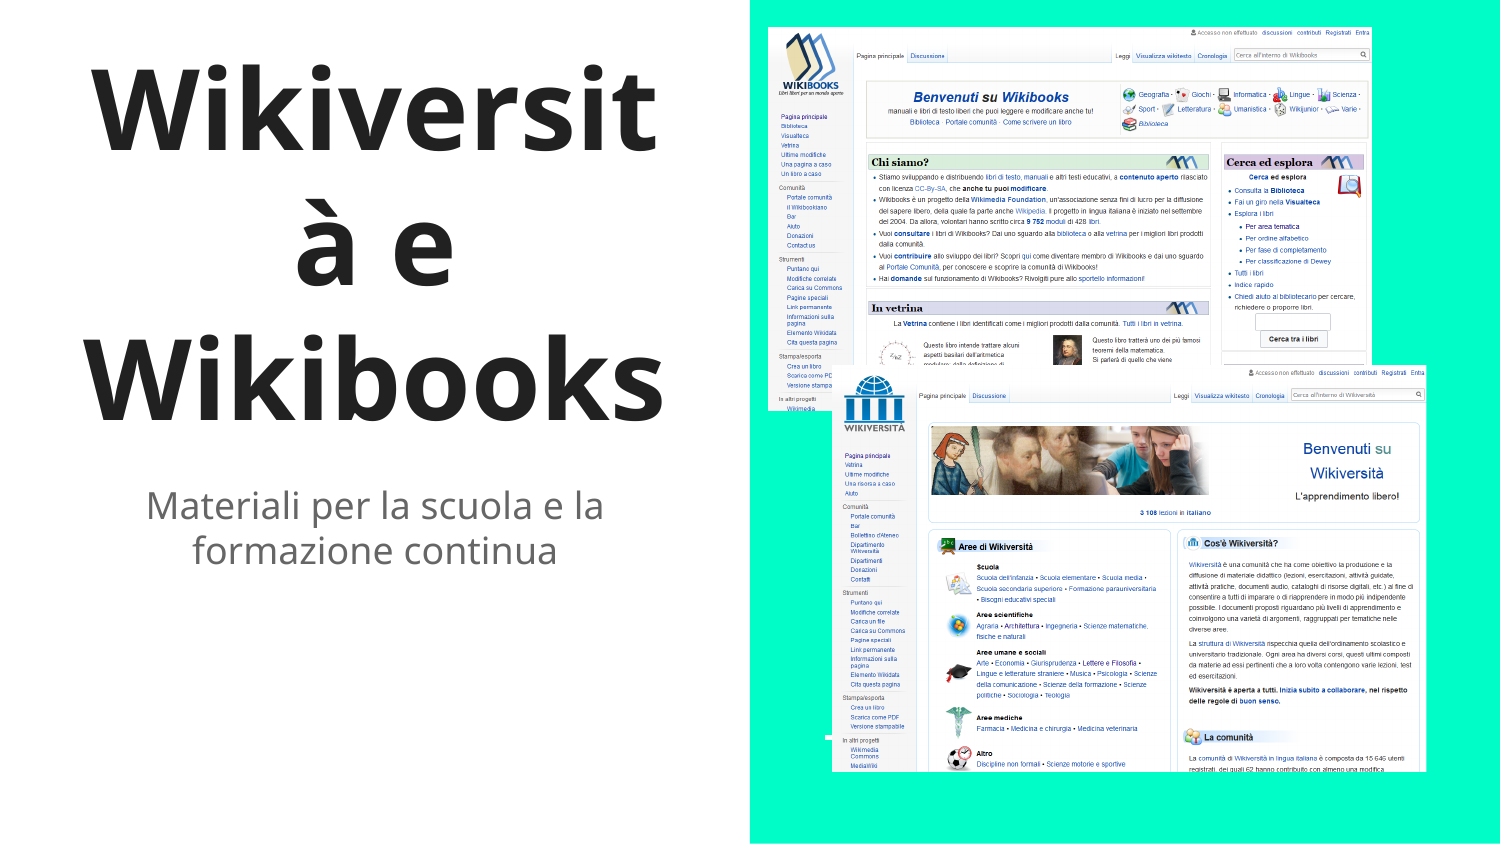

# Wikiversità e Wikibooks
Materiali per la scuola e la formazione continua